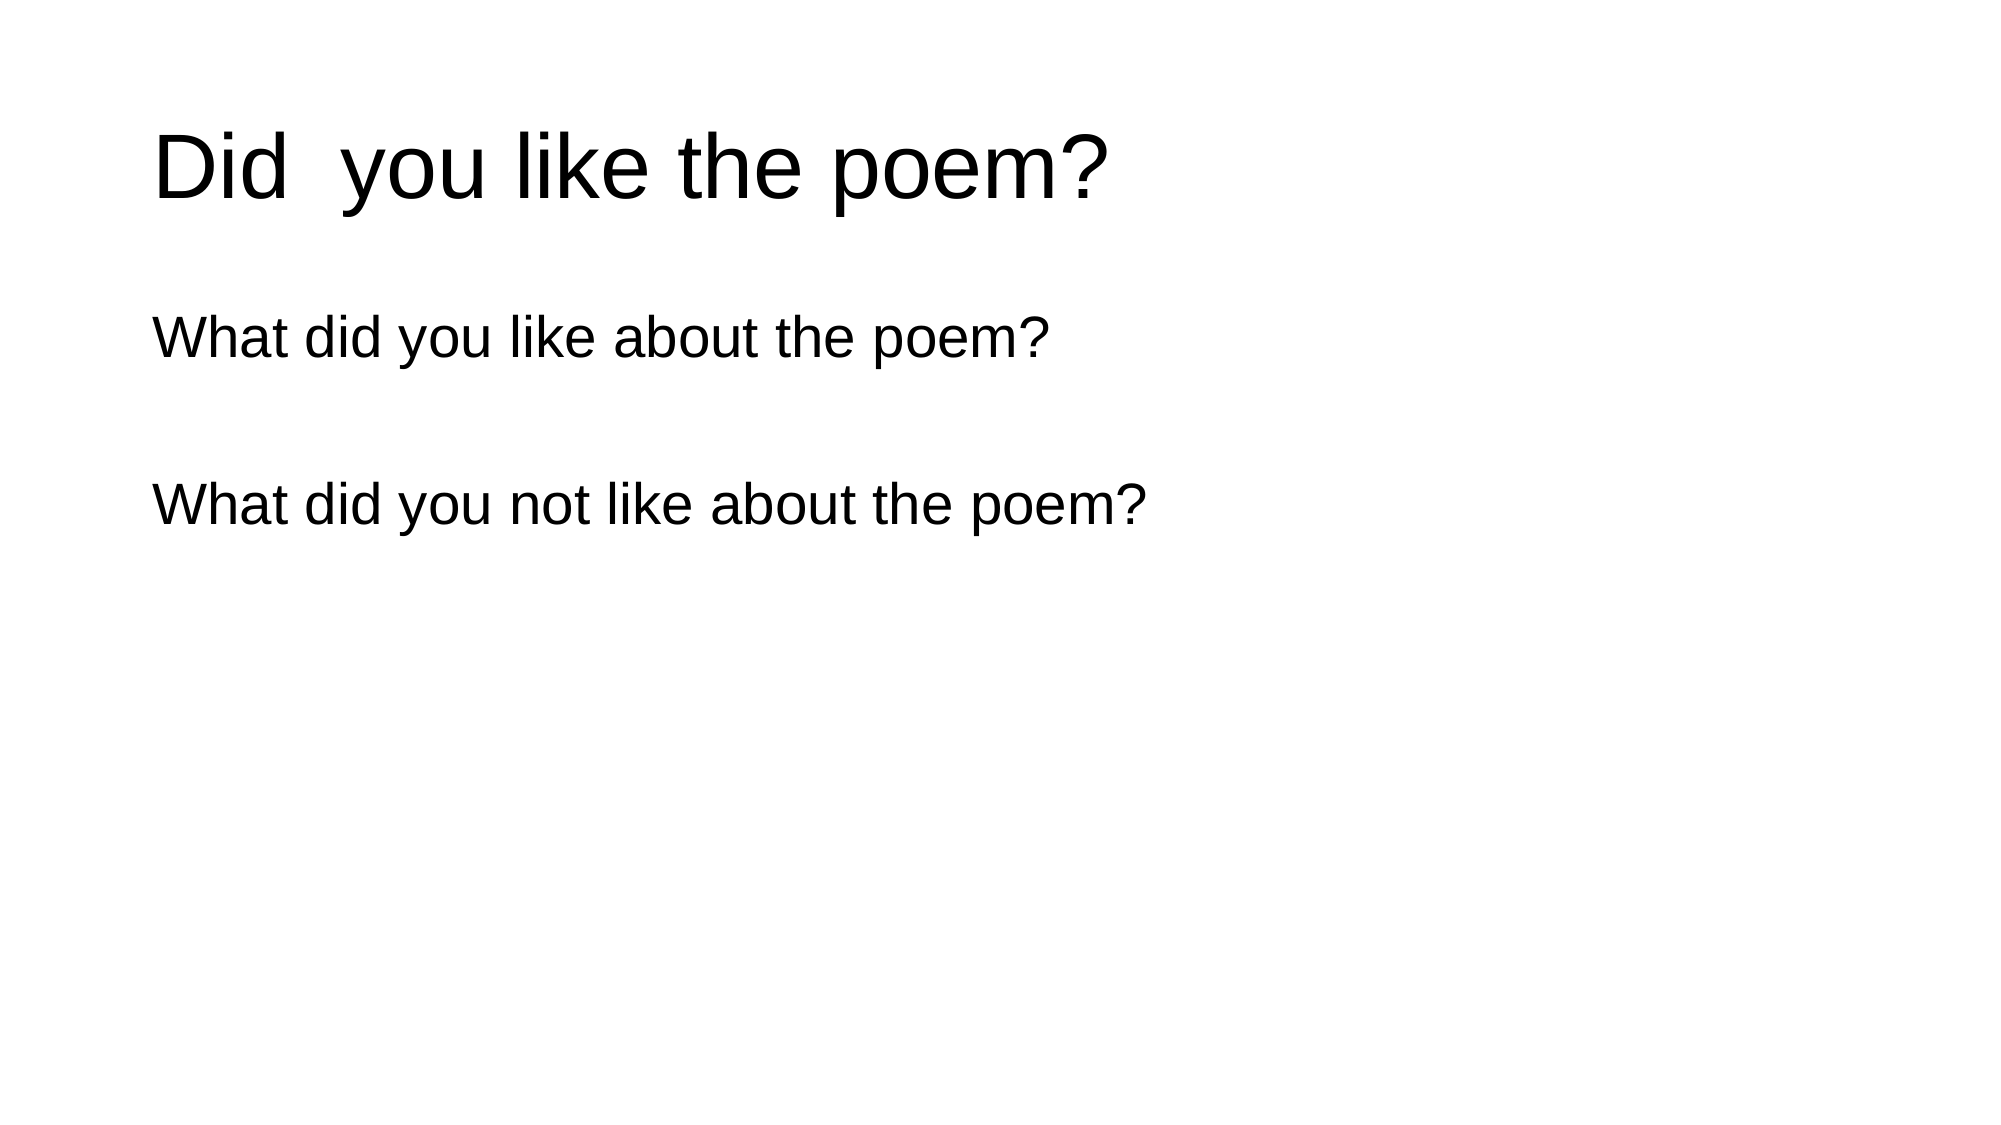

# Did you like the poem?
What did you like about the poem?
What did you not like about the poem?